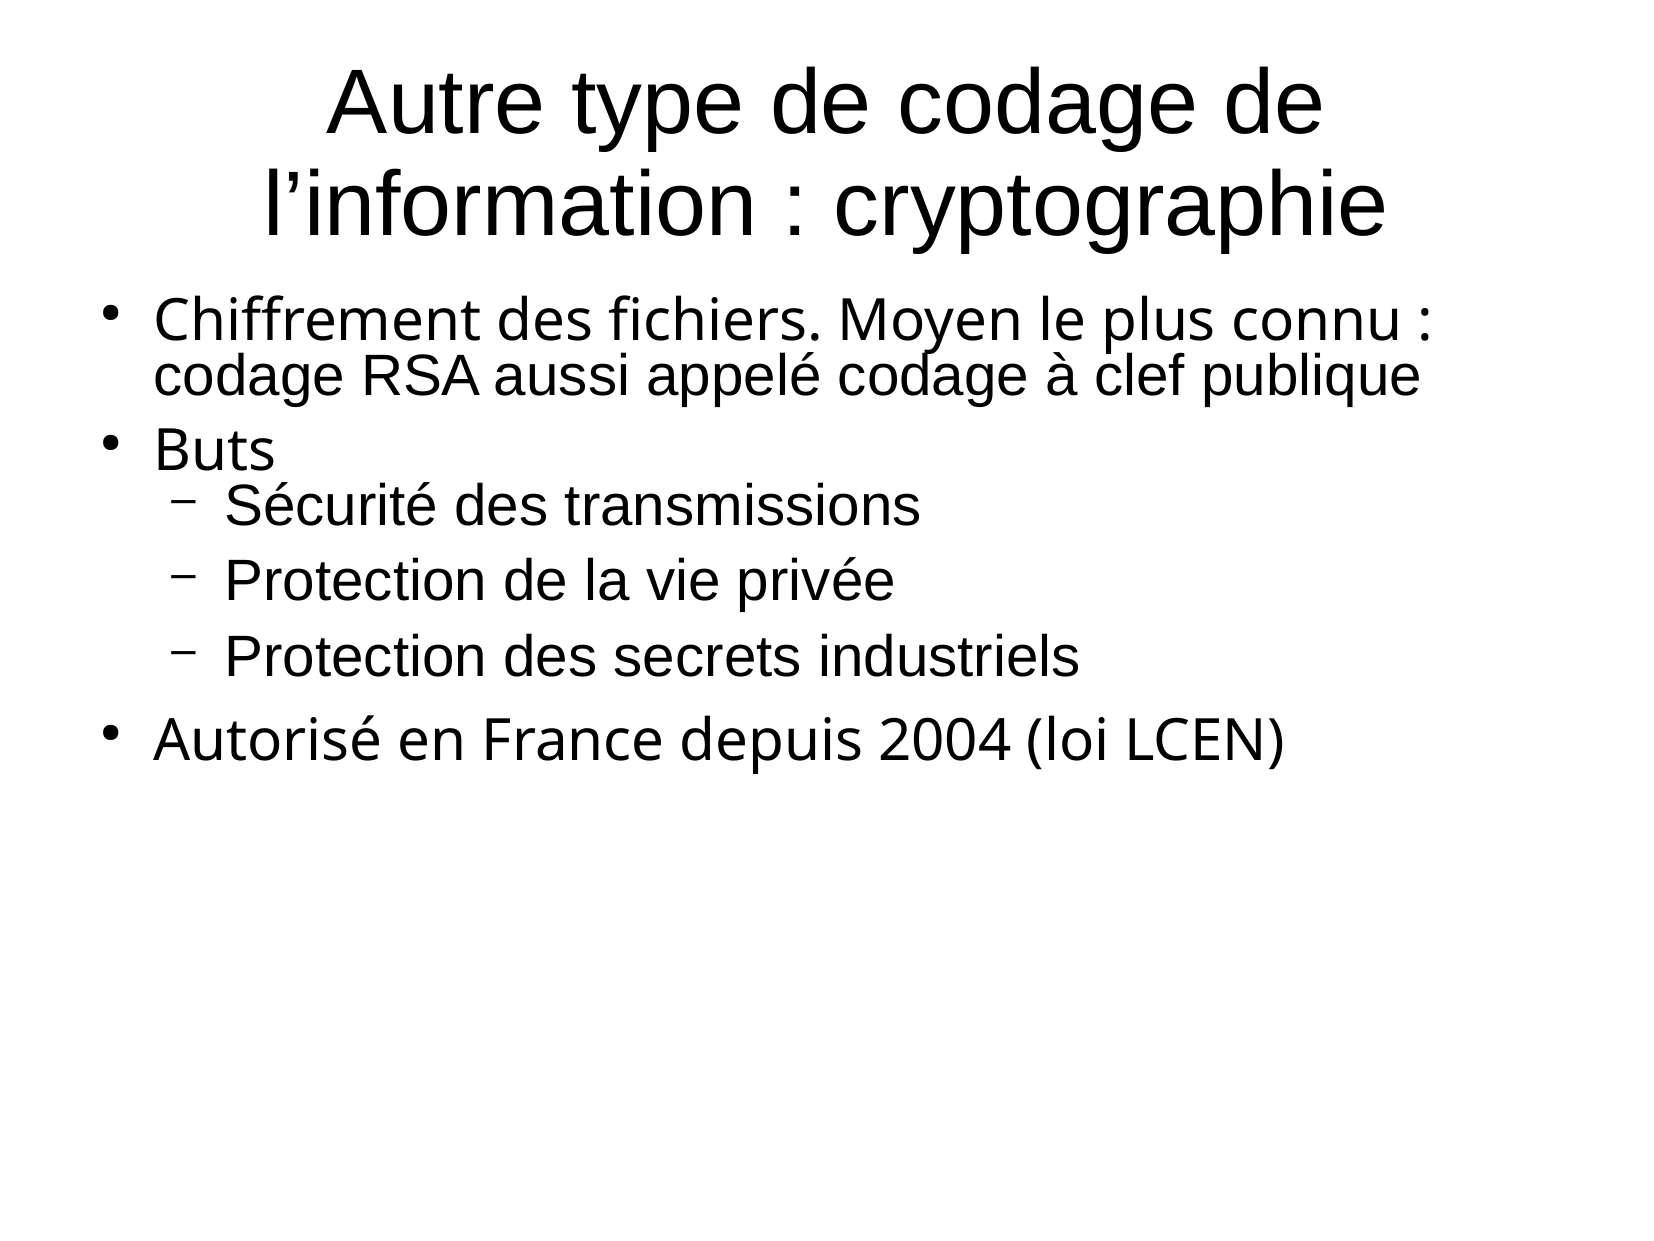

# Autre type de codage de l’information : cryptographie
Chiffrement des fichiers. Moyen le plus connu : codage RSA aussi appelé codage à clef publique
Buts
Sécurité des transmissions
Protection de la vie privée
Protection des secrets industriels
Autorisé en France depuis 2004 (loi LCEN)